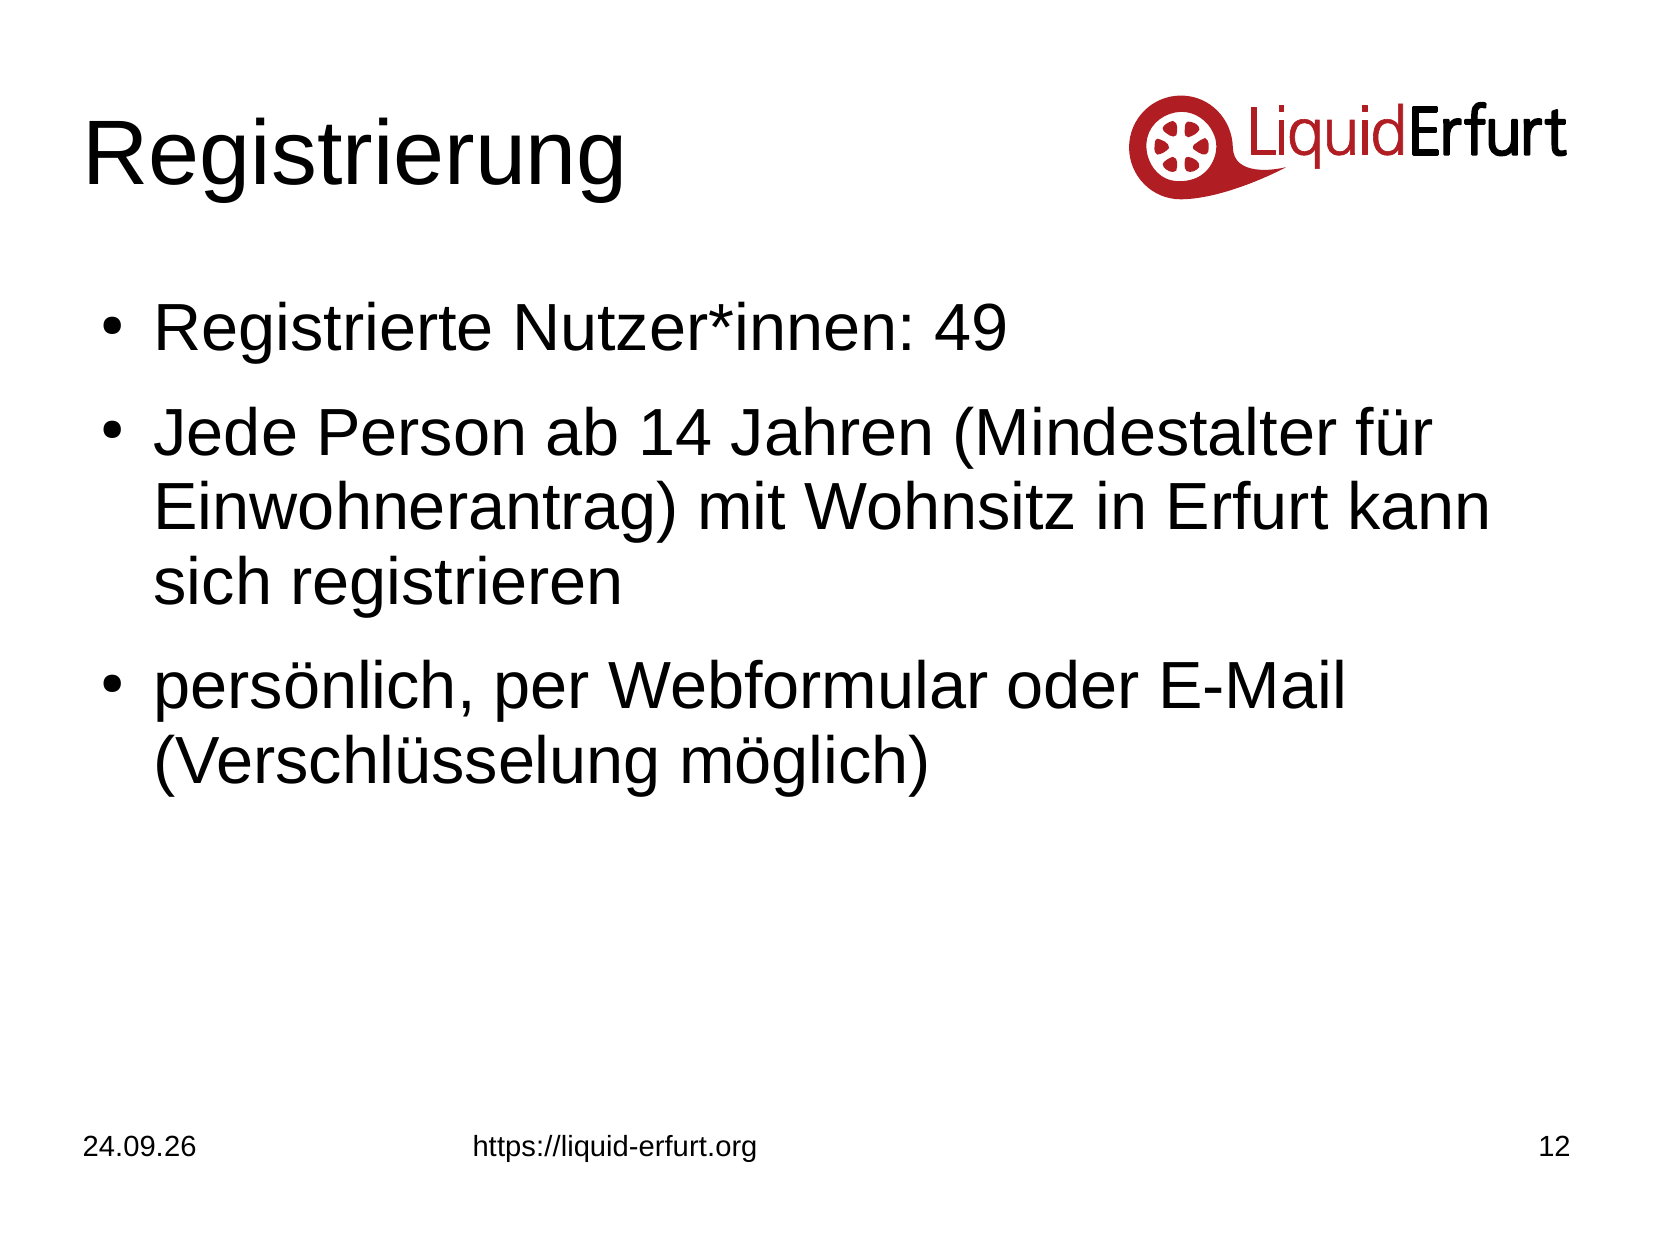

# Registrierung
Registrierte Nutzer*innen: 49
Jede Person ab 14 Jahren (Mindestalter für Einwohnerantrag) mit Wohnsitz in Erfurt kann sich registrieren
persönlich, per Webformular oder E-Mail (Verschlüsselung möglich)
https://liquid-erfurt.org
12